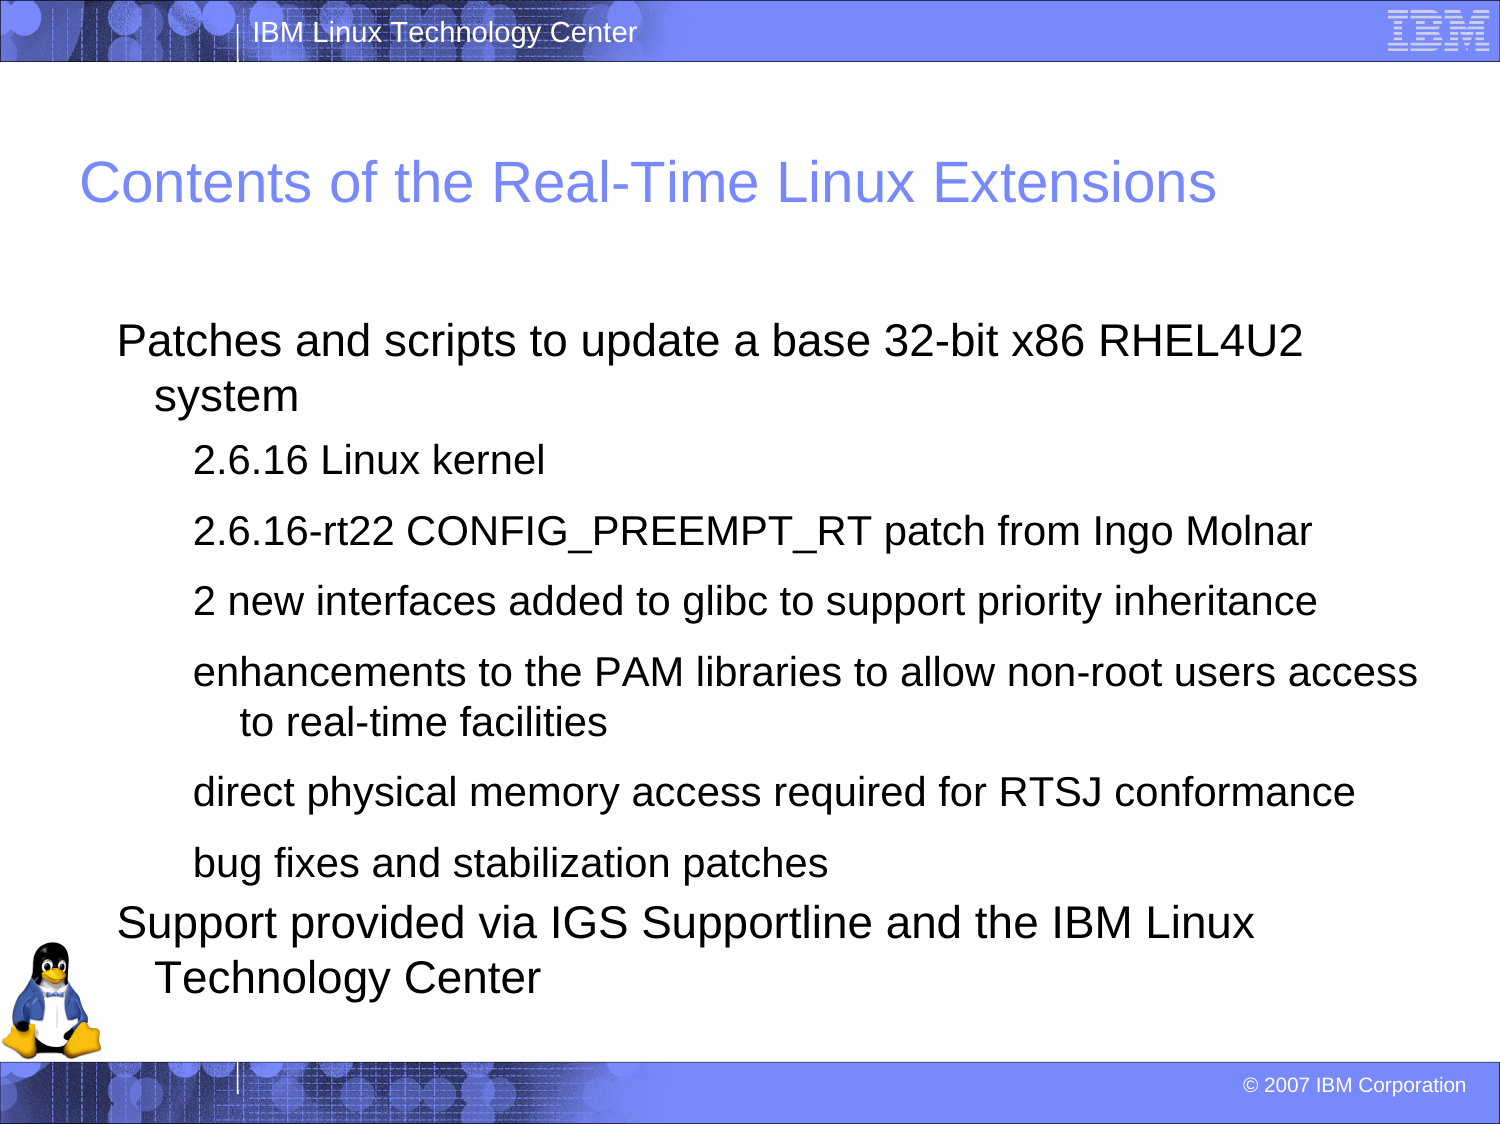

# Contents of the Real-Time Linux Extensions
Patches and scripts to update a base 32-bit x86 RHEL4U2 system
2.6.16 Linux kernel
2.6.16-rt22 CONFIG_PREEMPT_RT patch from Ingo Molnar
2 new interfaces added to glibc to support priority inheritance
enhancements to the PAM libraries to allow non-root users access to real-time facilities
direct physical memory access required for RTSJ conformance
bug fixes and stabilization patches
Support provided via IGS Supportline and the IBM Linux Technology Center